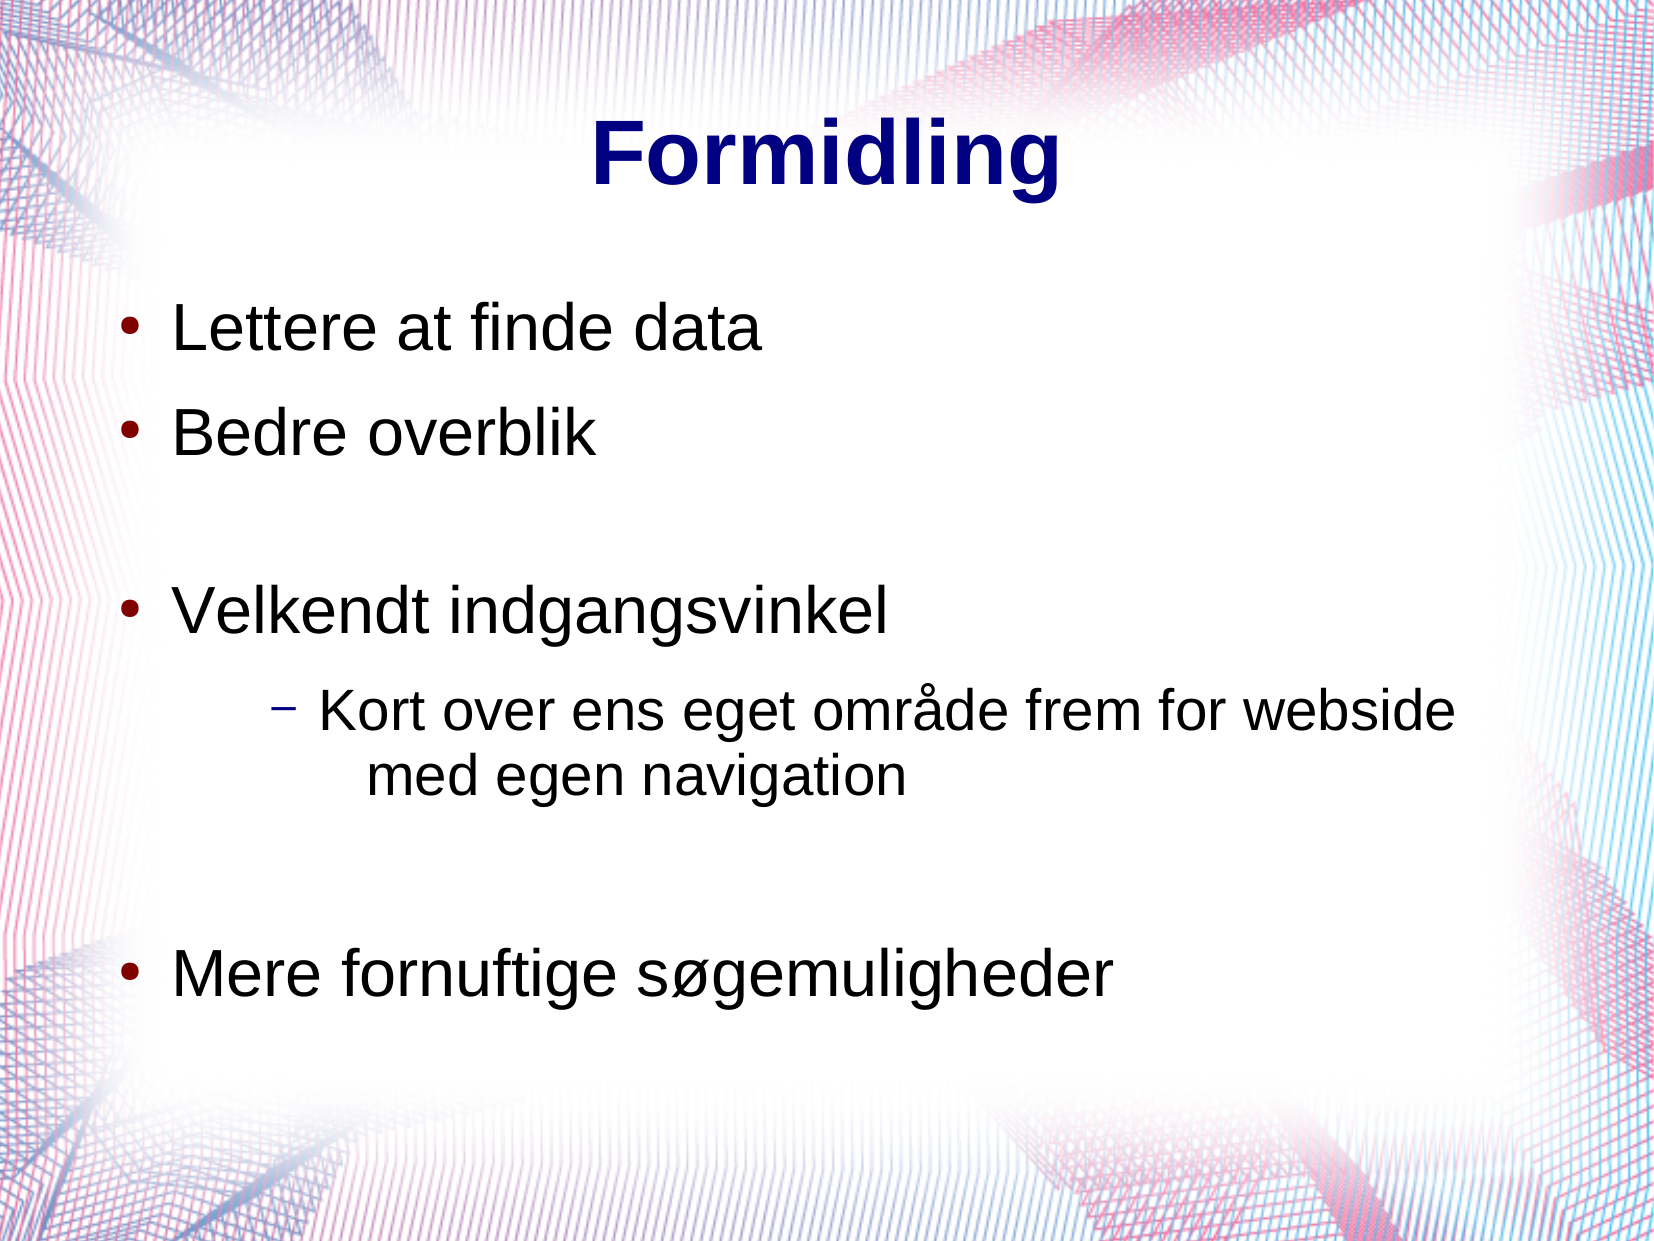

# Formidling
Lettere at finde data
Bedre overblik
Velkendt indgangsvinkel
Kort over ens eget område frem for webside med egen navigation
Mere fornuftige søgemuligheder